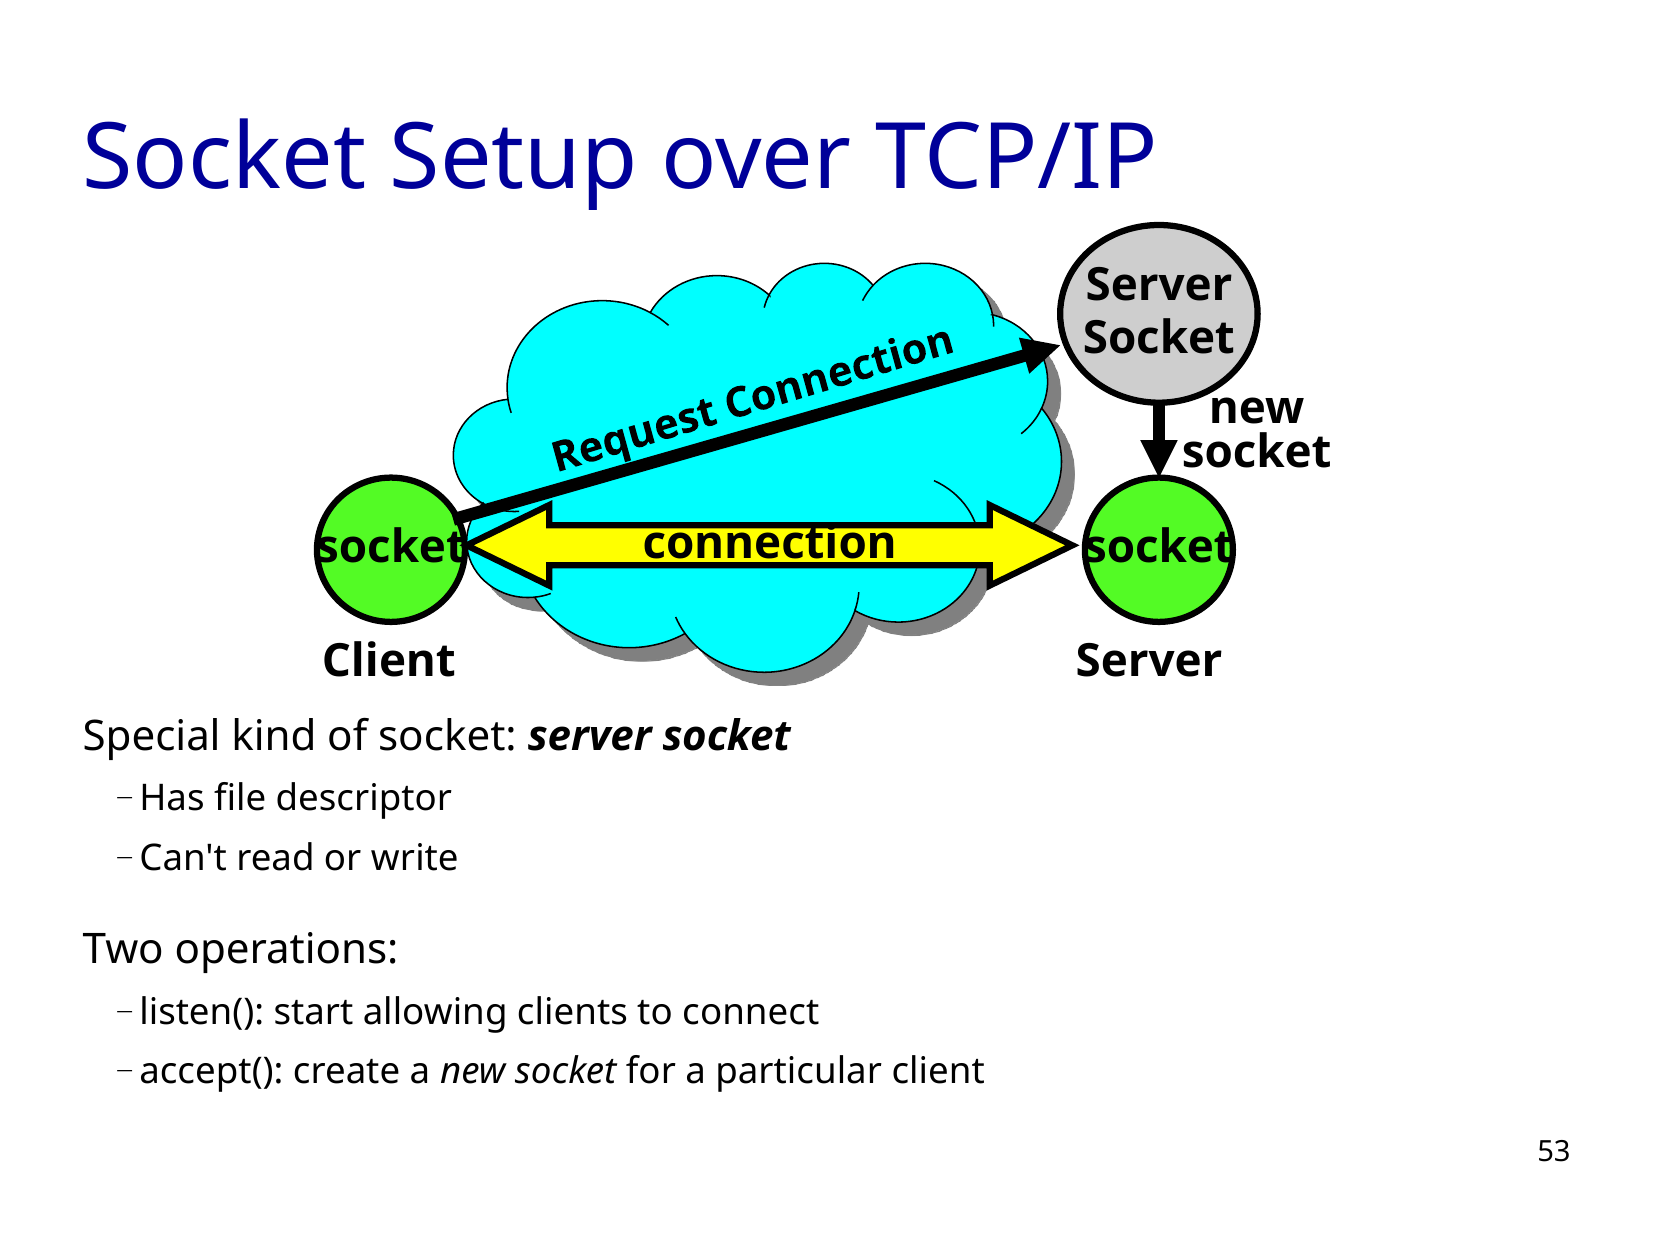

# Socket Setup over TCP/IP
Server
Socket
Request Connection
new
socket
socket
socket
connection
Client
Server
Special kind of socket: server socket
Has file descriptor
Can't read or write
Two operations:
listen(): start allowing clients to connect
accept(): create a new socket for a particular client
53